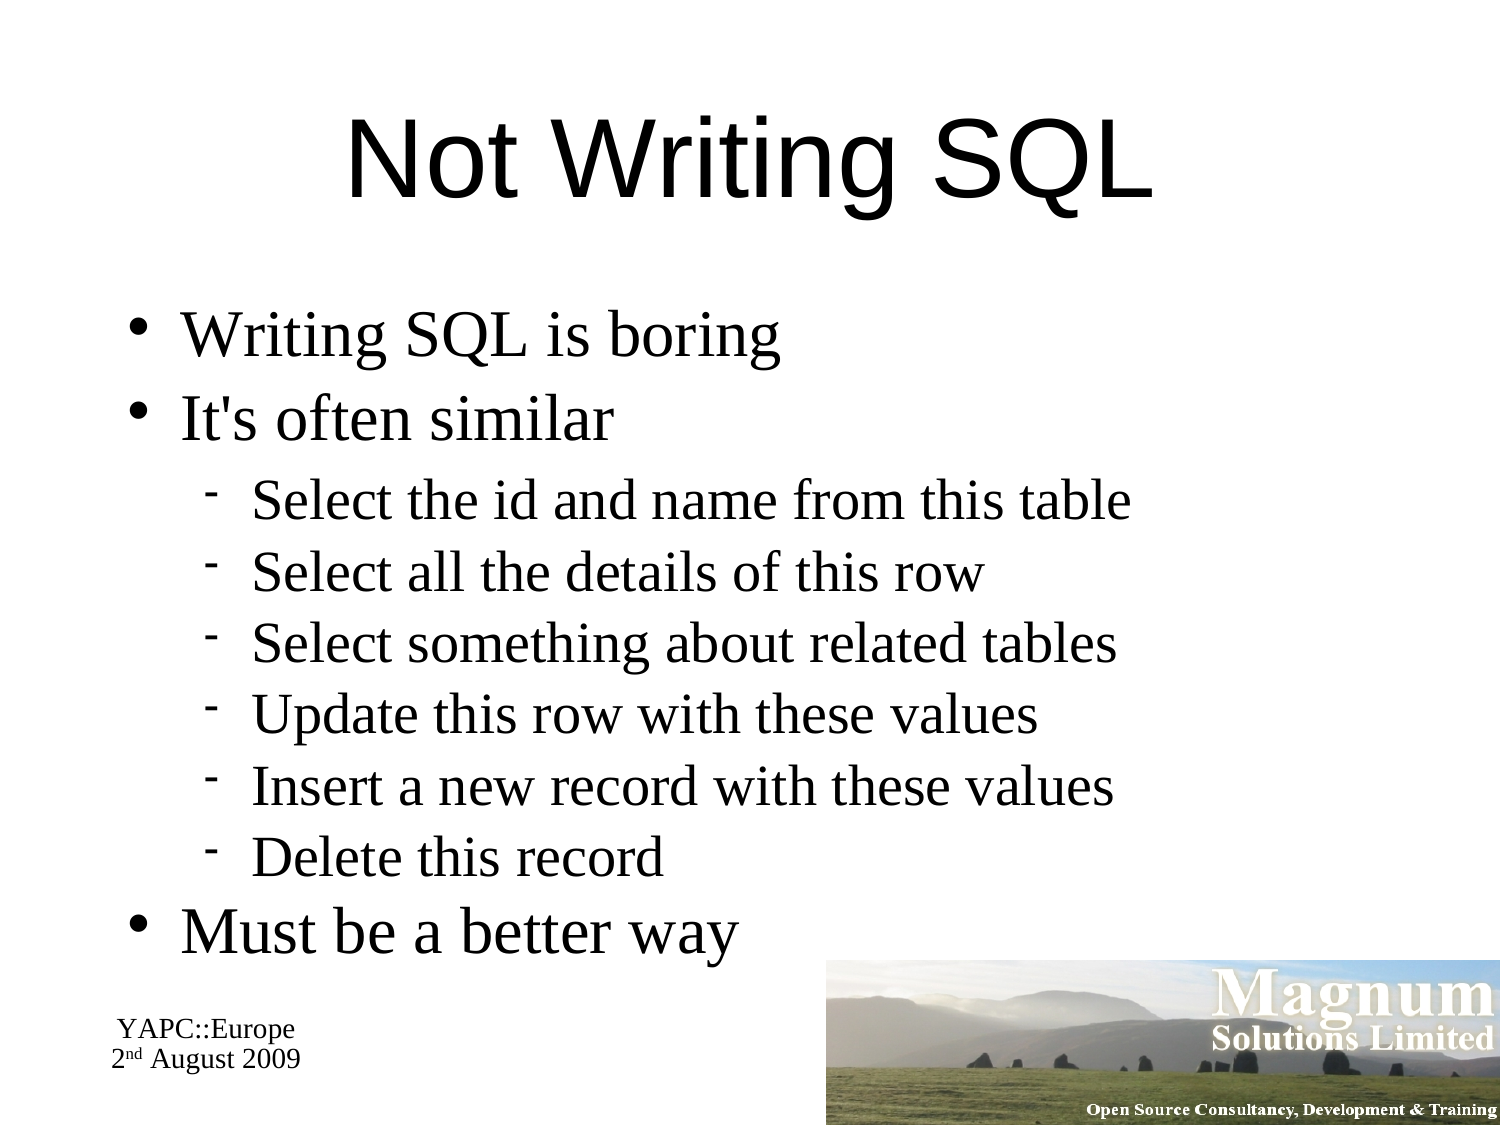

# Not Writing SQL
Writing SQL is boring
It's often similar
Select the id and name from this table
Select all the details of this row
Select something about related tables
Update this row with these values
Insert a new record with these values
Delete this record
Must be a better way
142